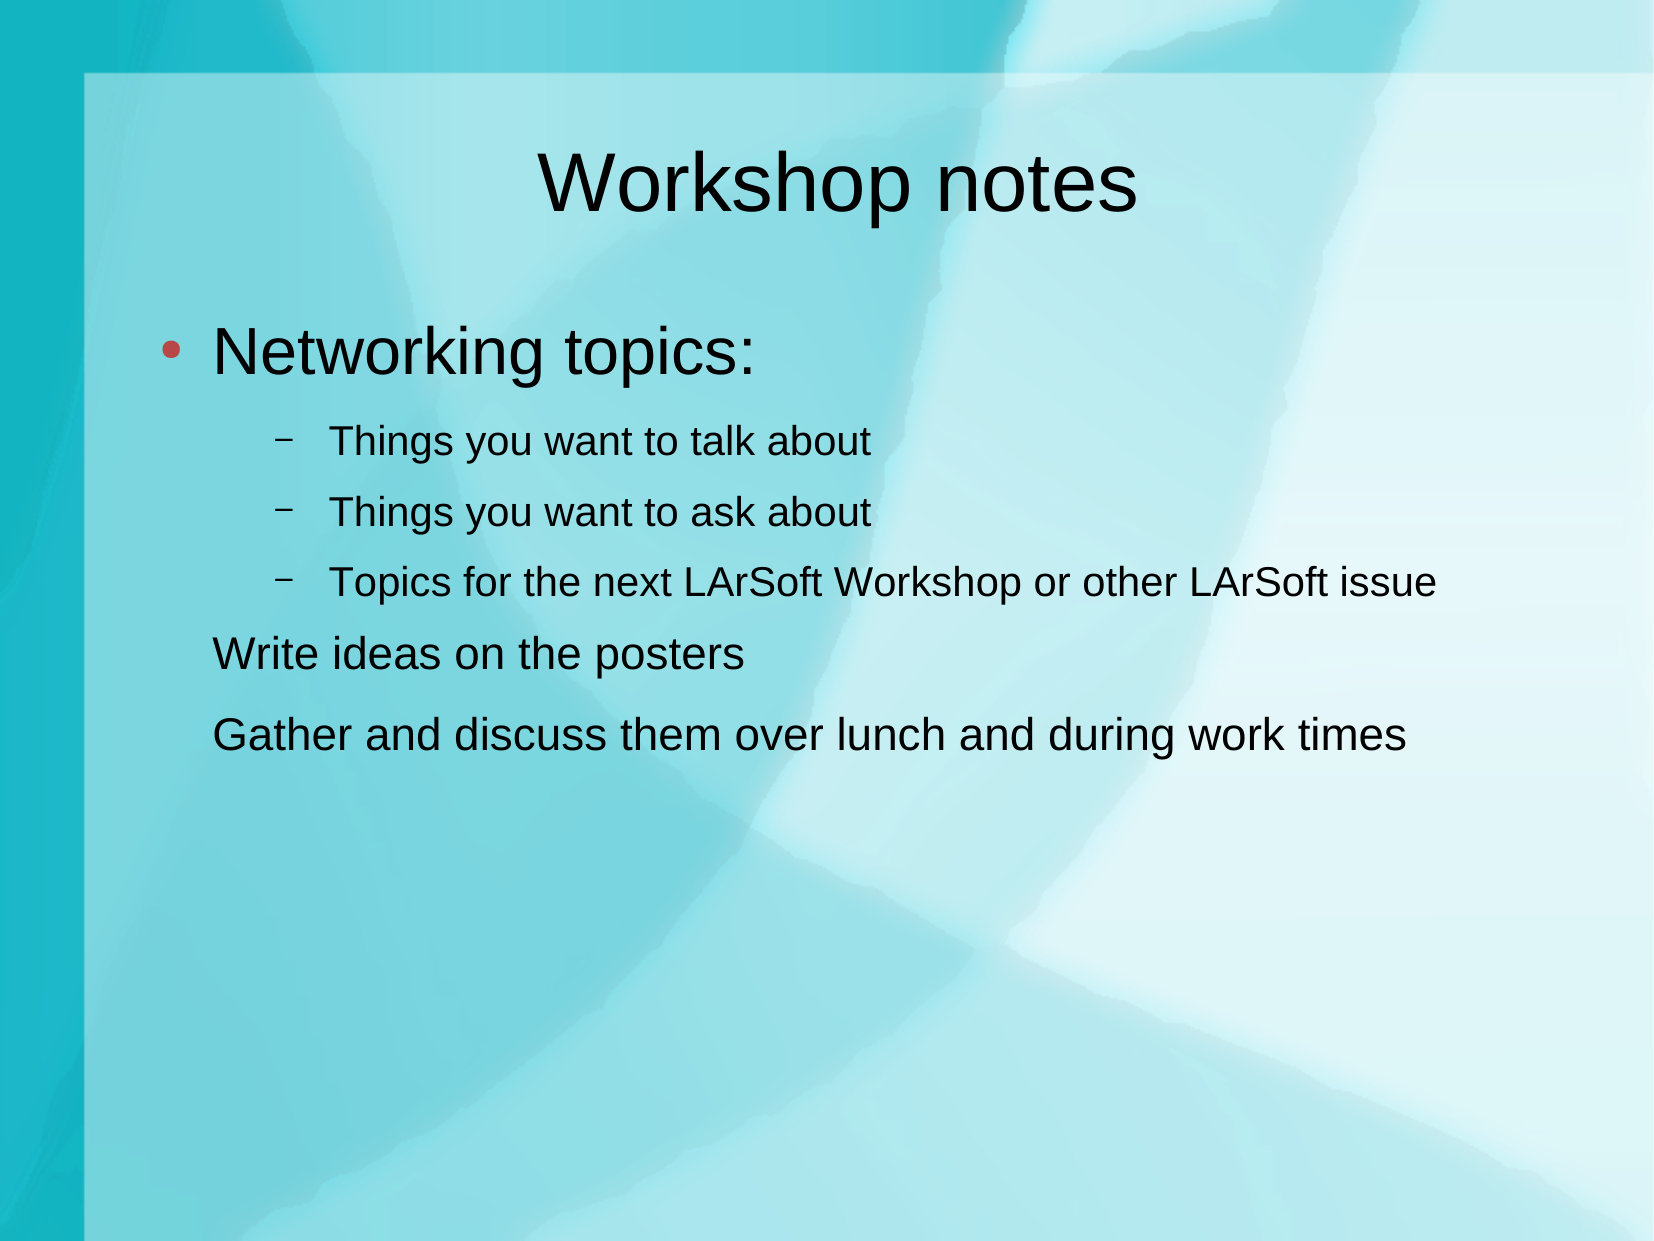

# Workshop notes
Networking topics:
Things you want to talk about
Things you want to ask about
Topics for the next LArSoft Workshop or other LArSoft issue
Write ideas on the posters
Gather and discuss them over lunch and during work times